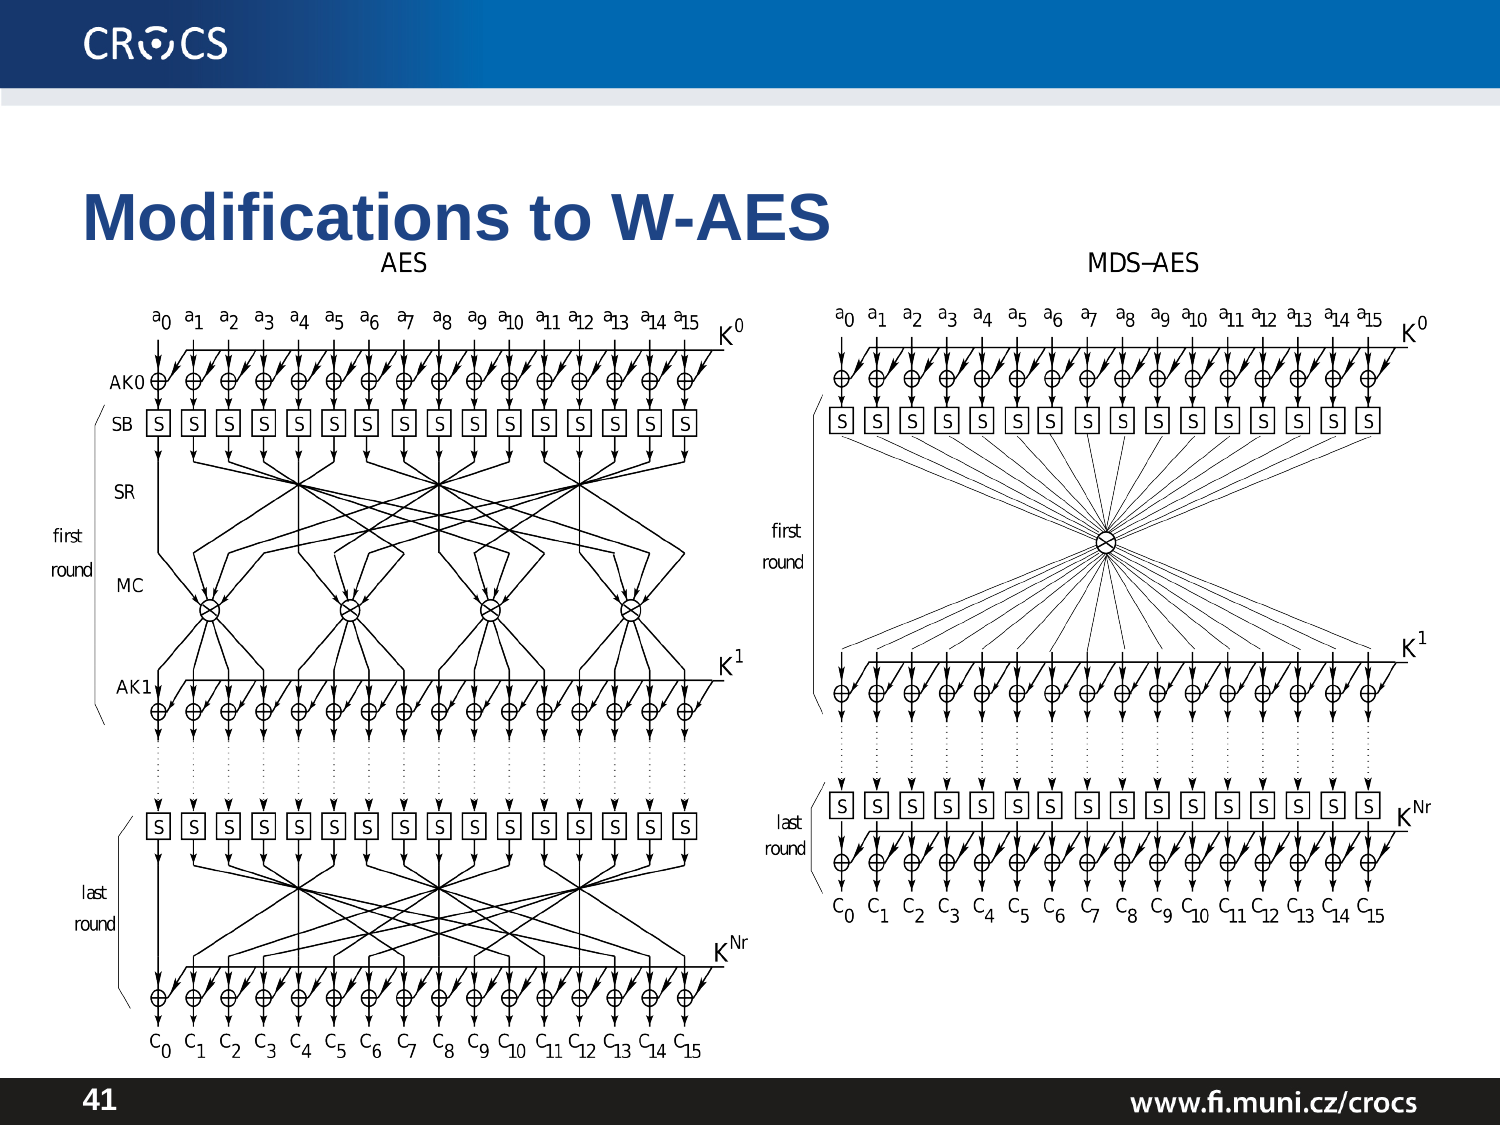

Modifications to W-AES
Break backward AES compatibility  new cipher
but same scheme, strong primitives, key dependency
Hash-chain generated round keys
Noninvertible
Key-dependent confusion / S-boxes
high variability (13 bytes dependence)
Key-dependent diffusion
32x32 -> 128x128 matrix
Incorporating of algebraic incompatible operations
like in IDEA cipher